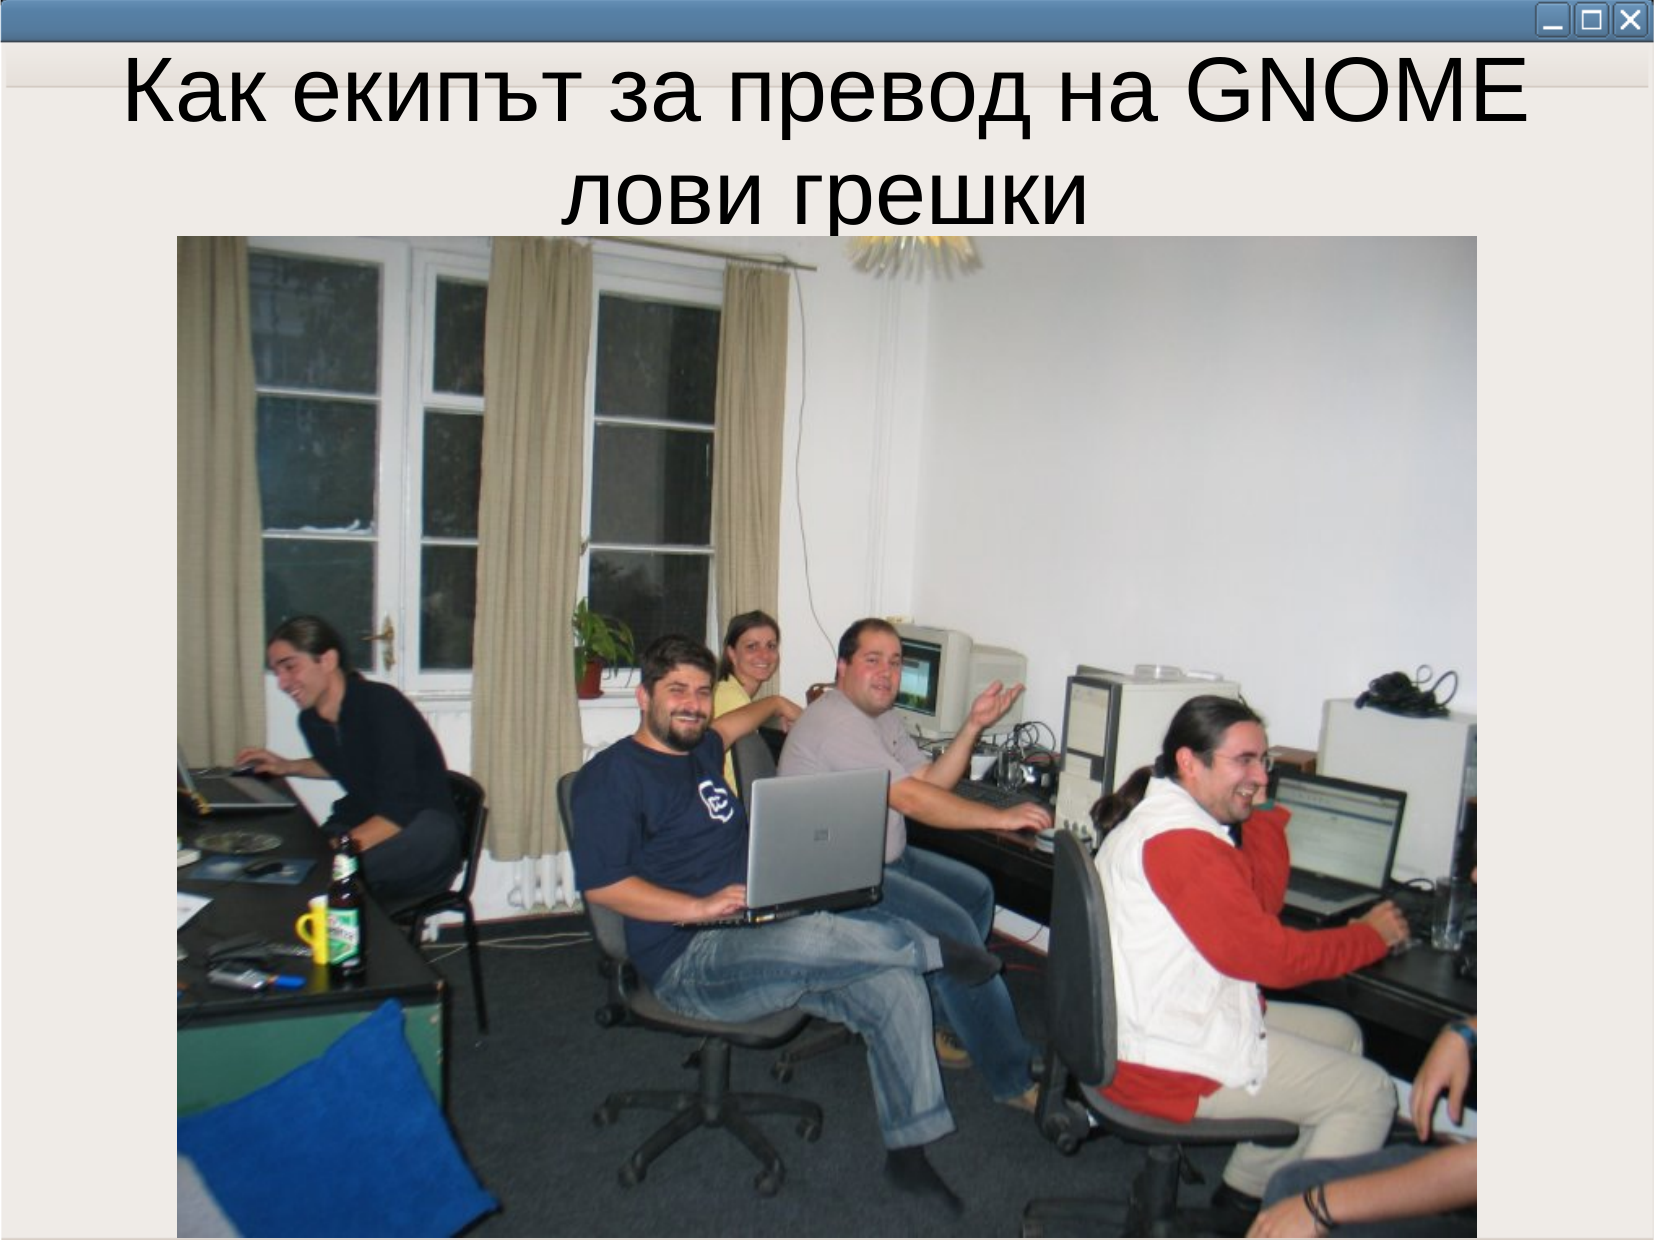

# Как екипът за превод на GNOME лови грешки